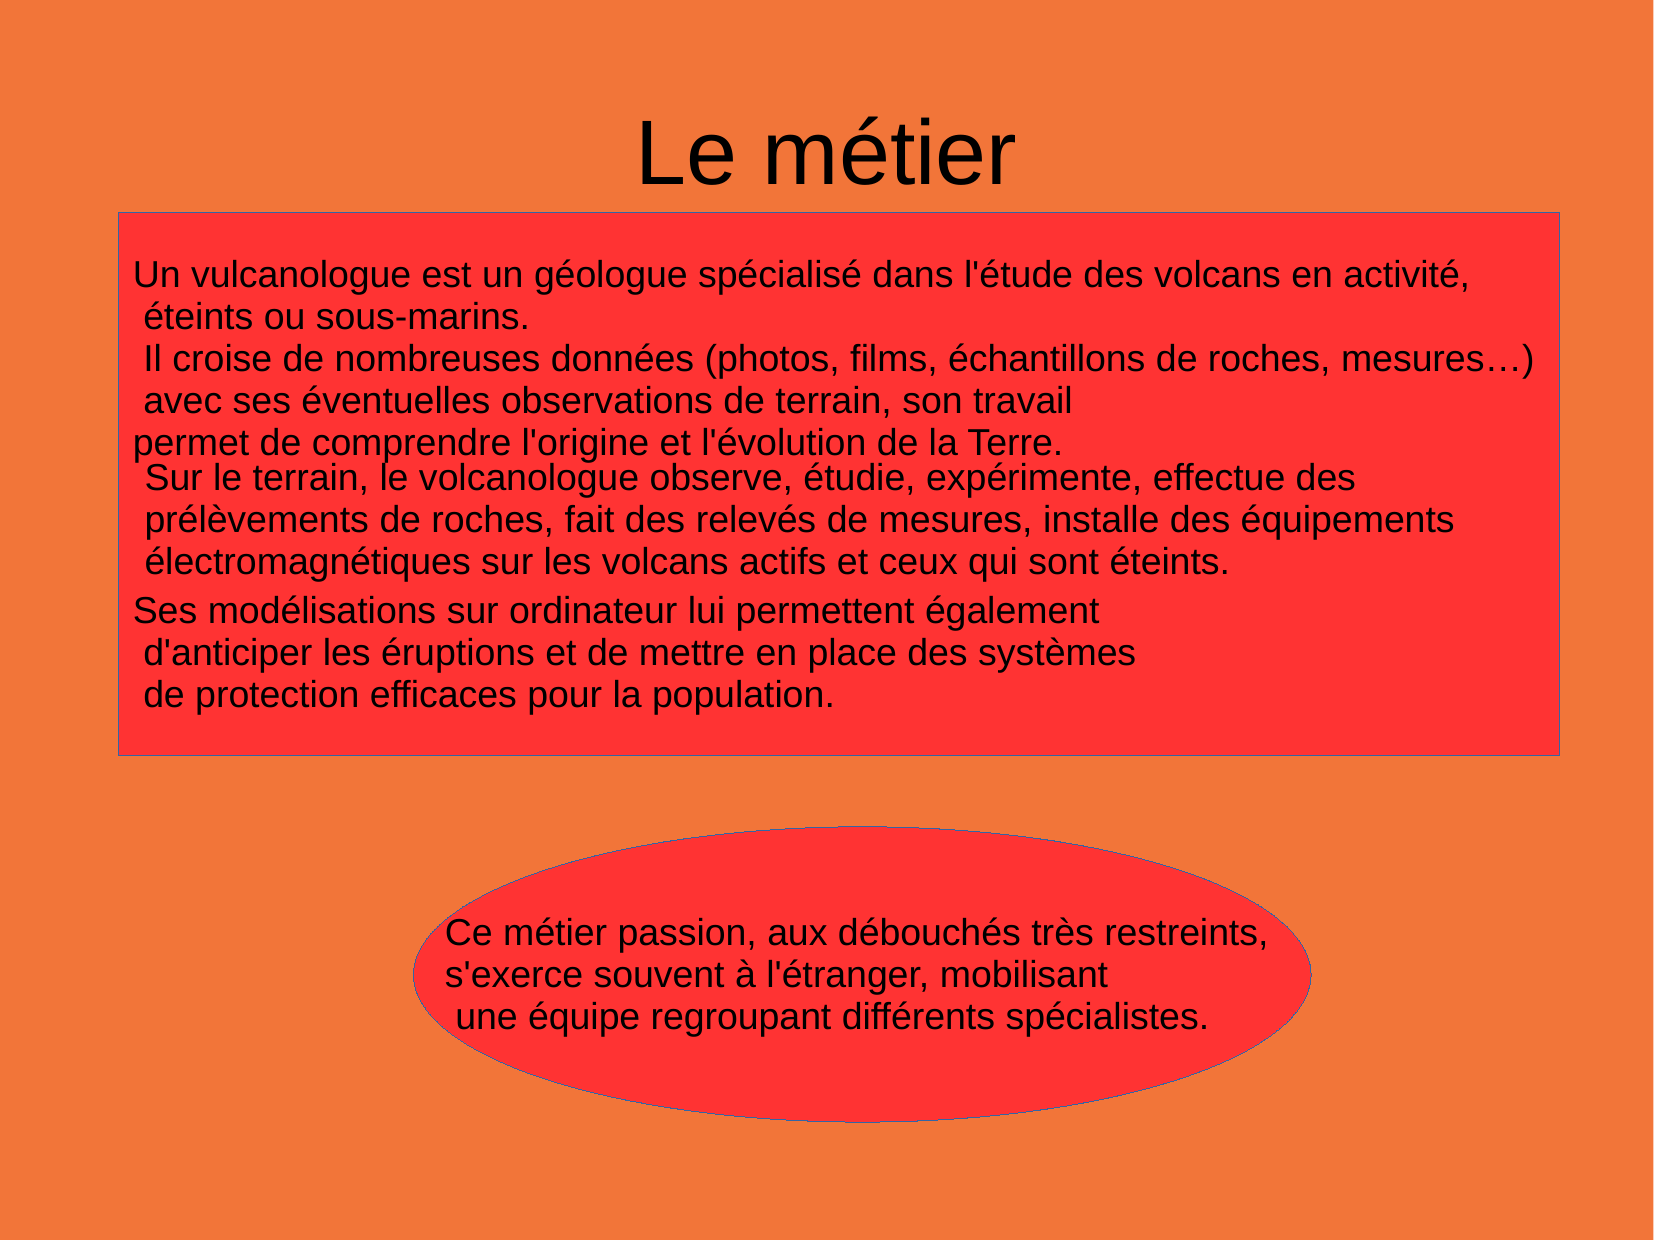

# Le métier
Un vulcanologue est un géologue spécialisé dans l'étude des volcans en activité,
 éteints ou sous-marins.
 Il croise de nombreuses données (photos, films, échantillons de roches, mesures…)
 avec ses éventuelles observations de terrain, son travail
permet de comprendre l'origine et l'évolution de la Terre.
Ses modélisations sur ordinateur lui permettent également
 d'anticiper les éruptions et de mettre en place des systèmes
 de protection efficaces pour la population.
Sur le terrain, le volcanologue observe, étudie, expérimente, effectue des prélèvements de roches, fait des relevés de mesures, installe des équipements électromagnétiques sur les volcans actifs et ceux qui sont éteints.
Ce métier passion, aux débouchés très restreints,
s'exerce souvent à l'étranger, mobilisant
 une équipe regroupant différents spécialistes.